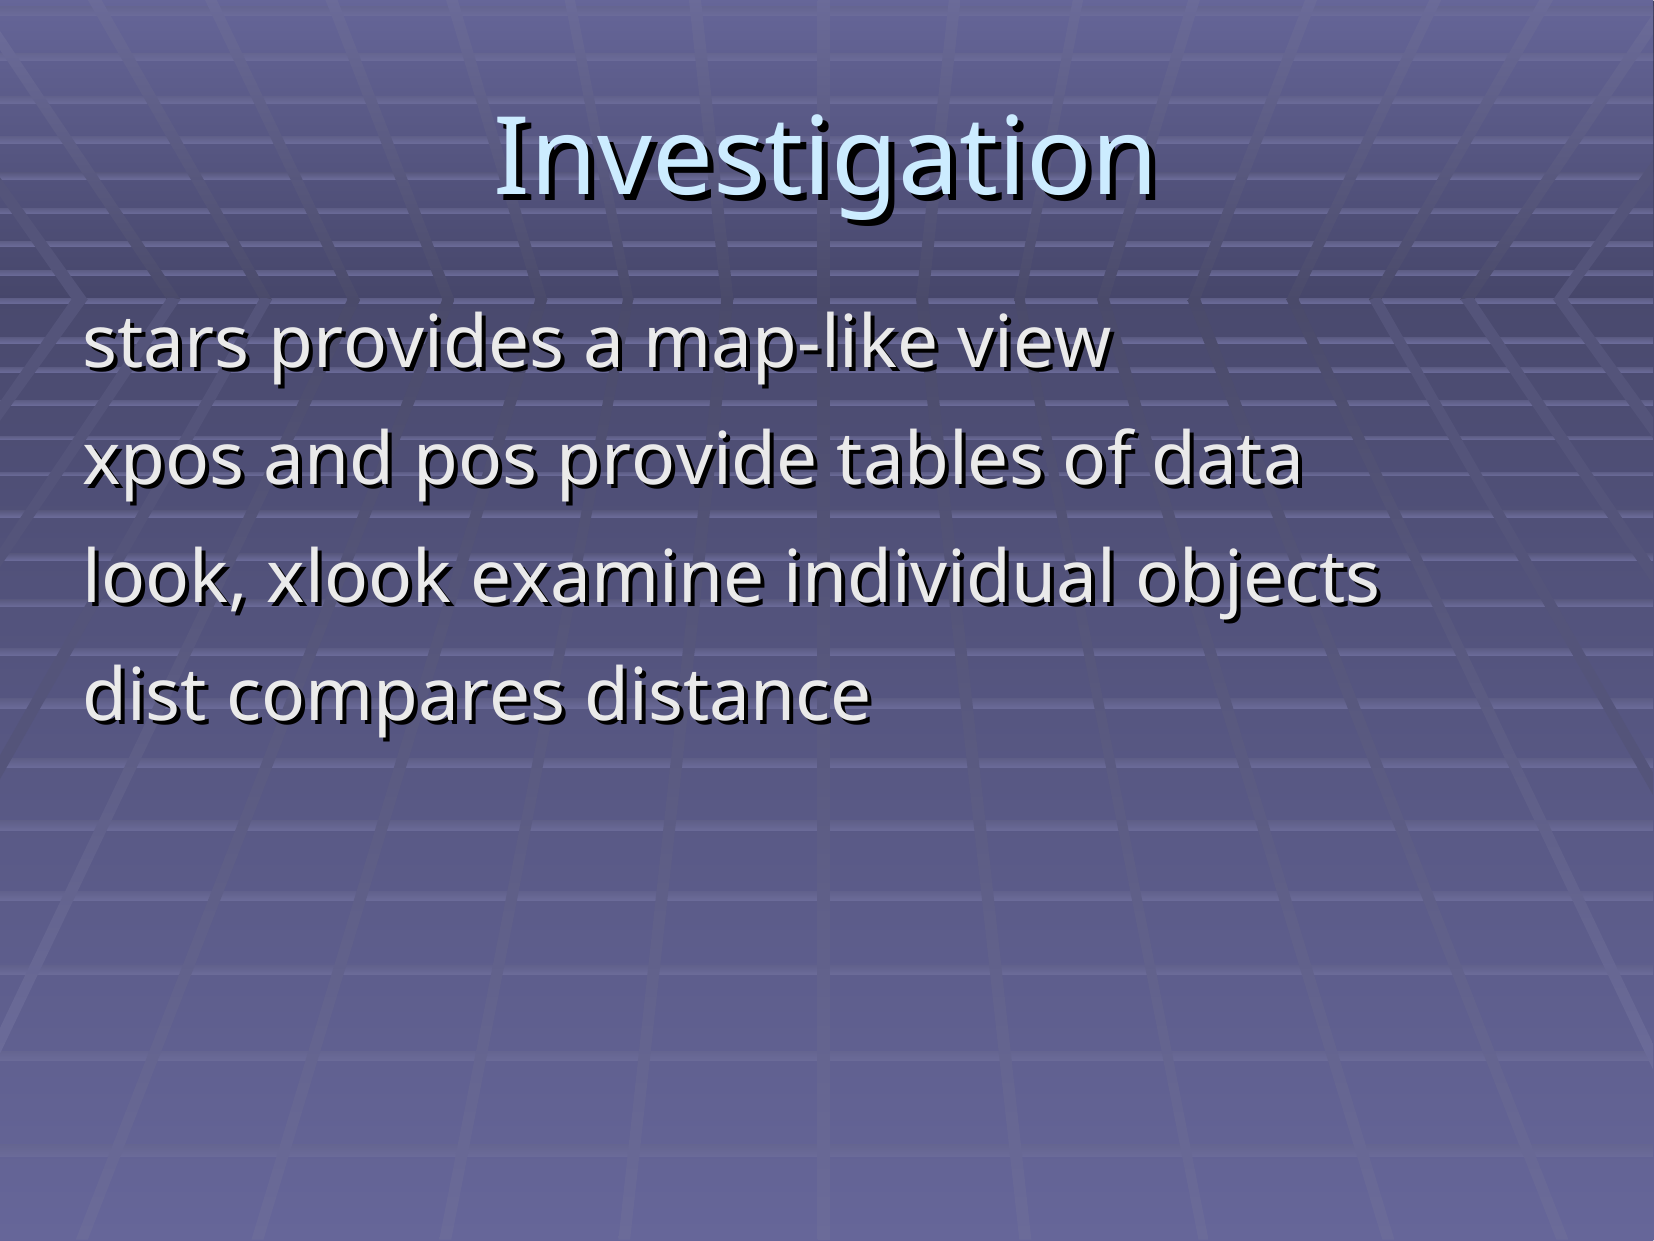

# Investigation
stars provides a map-like view
xpos and pos provide tables of data
look, xlook examine individual objects
dist compares distance